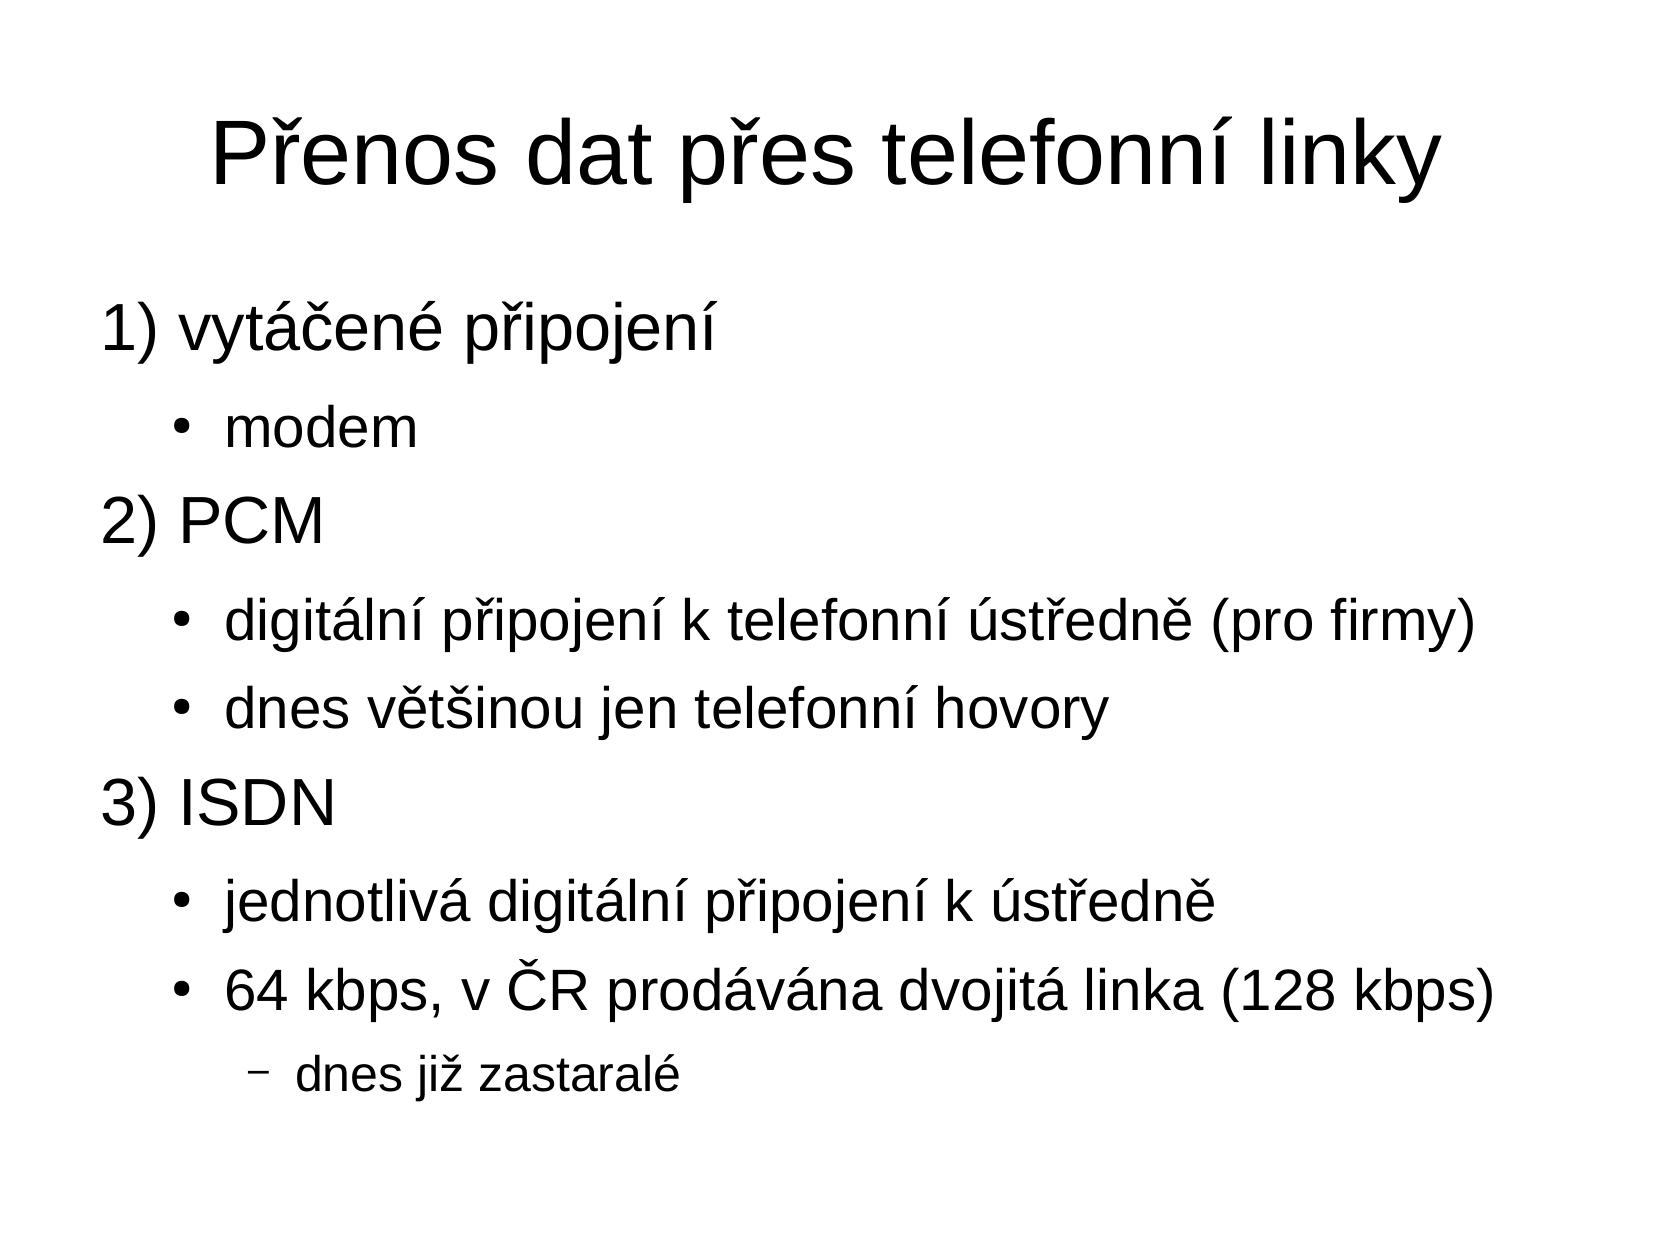

# Přenos dat přes telefonní linky
 vytáčené připojení
modem
 PCM
digitální připojení k telefonní ústředně (pro firmy)
dnes většinou jen telefonní hovory
 ISDN
jednotlivá digitální připojení k ústředně
64 kbps, v ČR prodávána dvojitá linka (128 kbps)
dnes již zastaralé